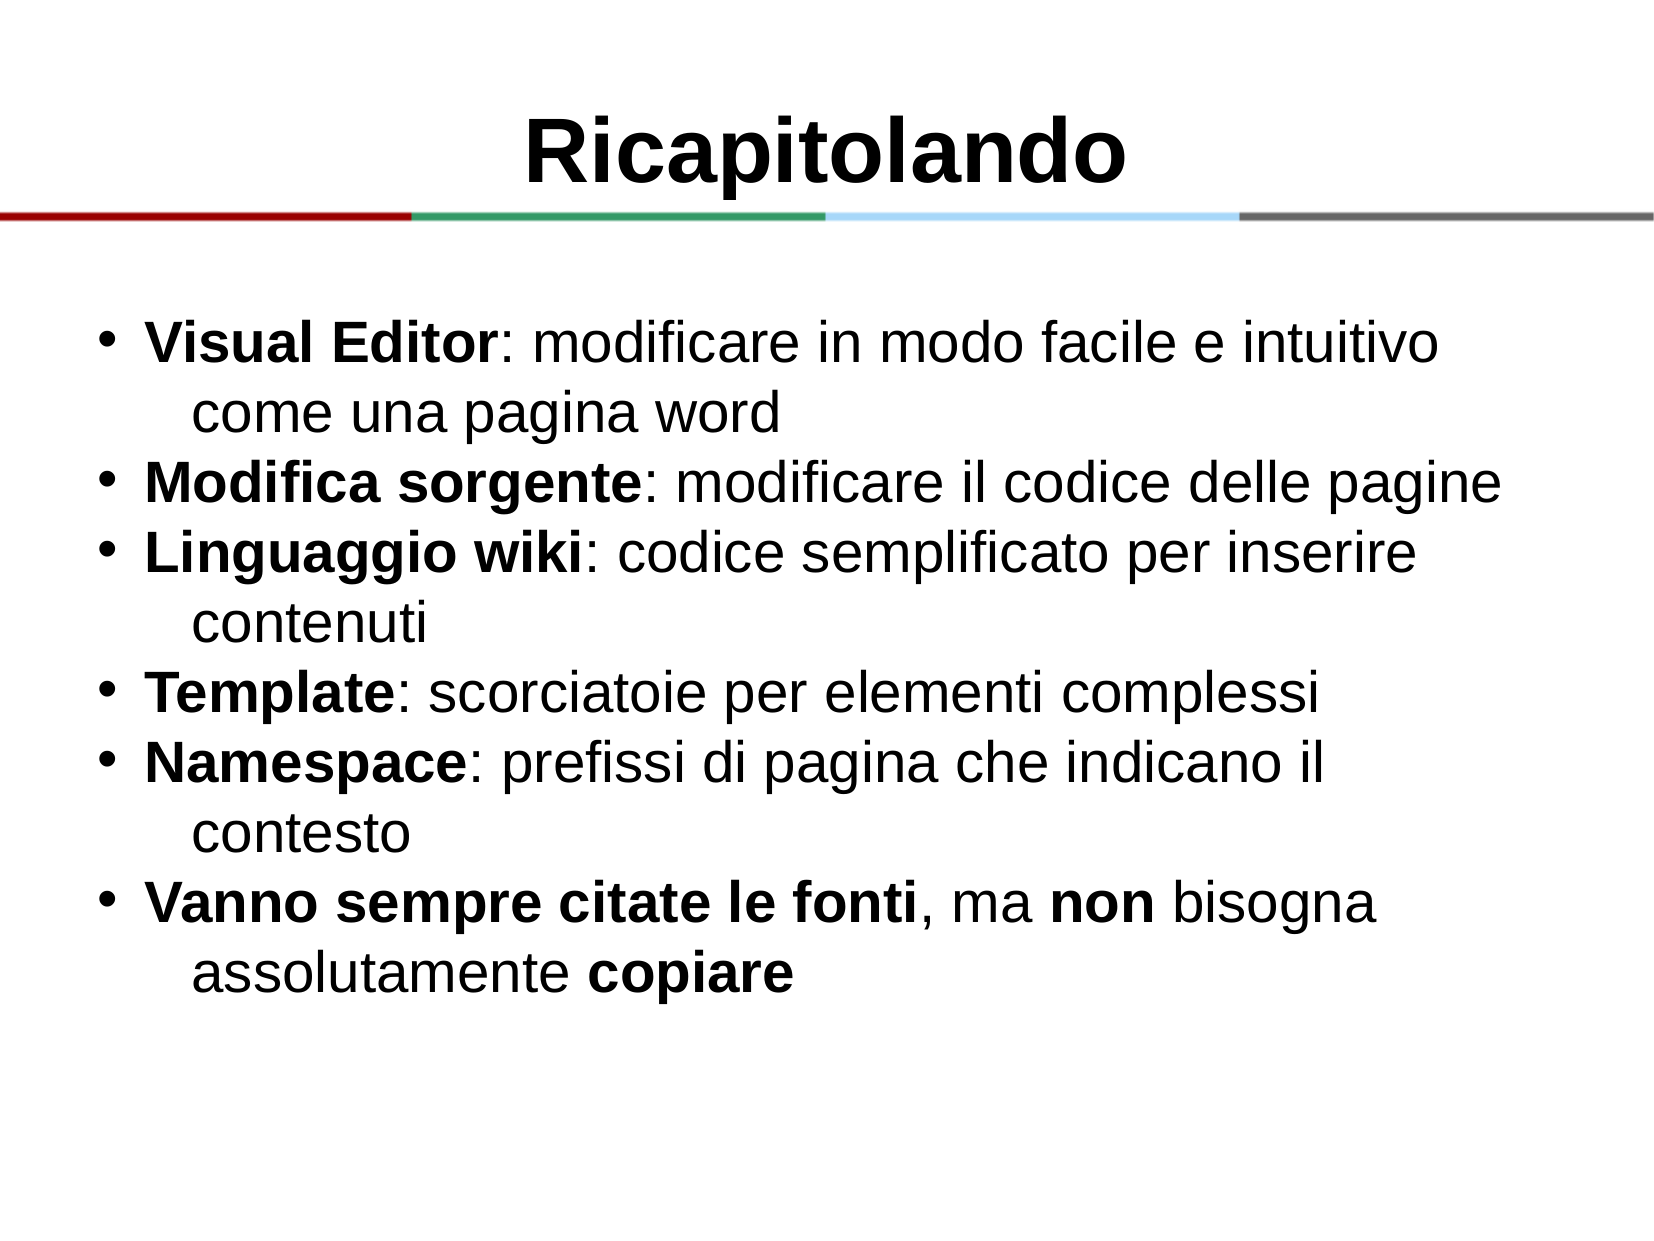

# Ricapitolando
Visual Editor: modificare in modo facile e intuitivo come una pagina word
Modifica sorgente: modificare il codice delle pagine
Linguaggio wiki: codice semplificato per inserire contenuti
Template: scorciatoie per elementi complessi
Namespace: prefissi di pagina che indicano il contesto
Vanno sempre citate le fonti, ma non bisogna assolutamente copiare